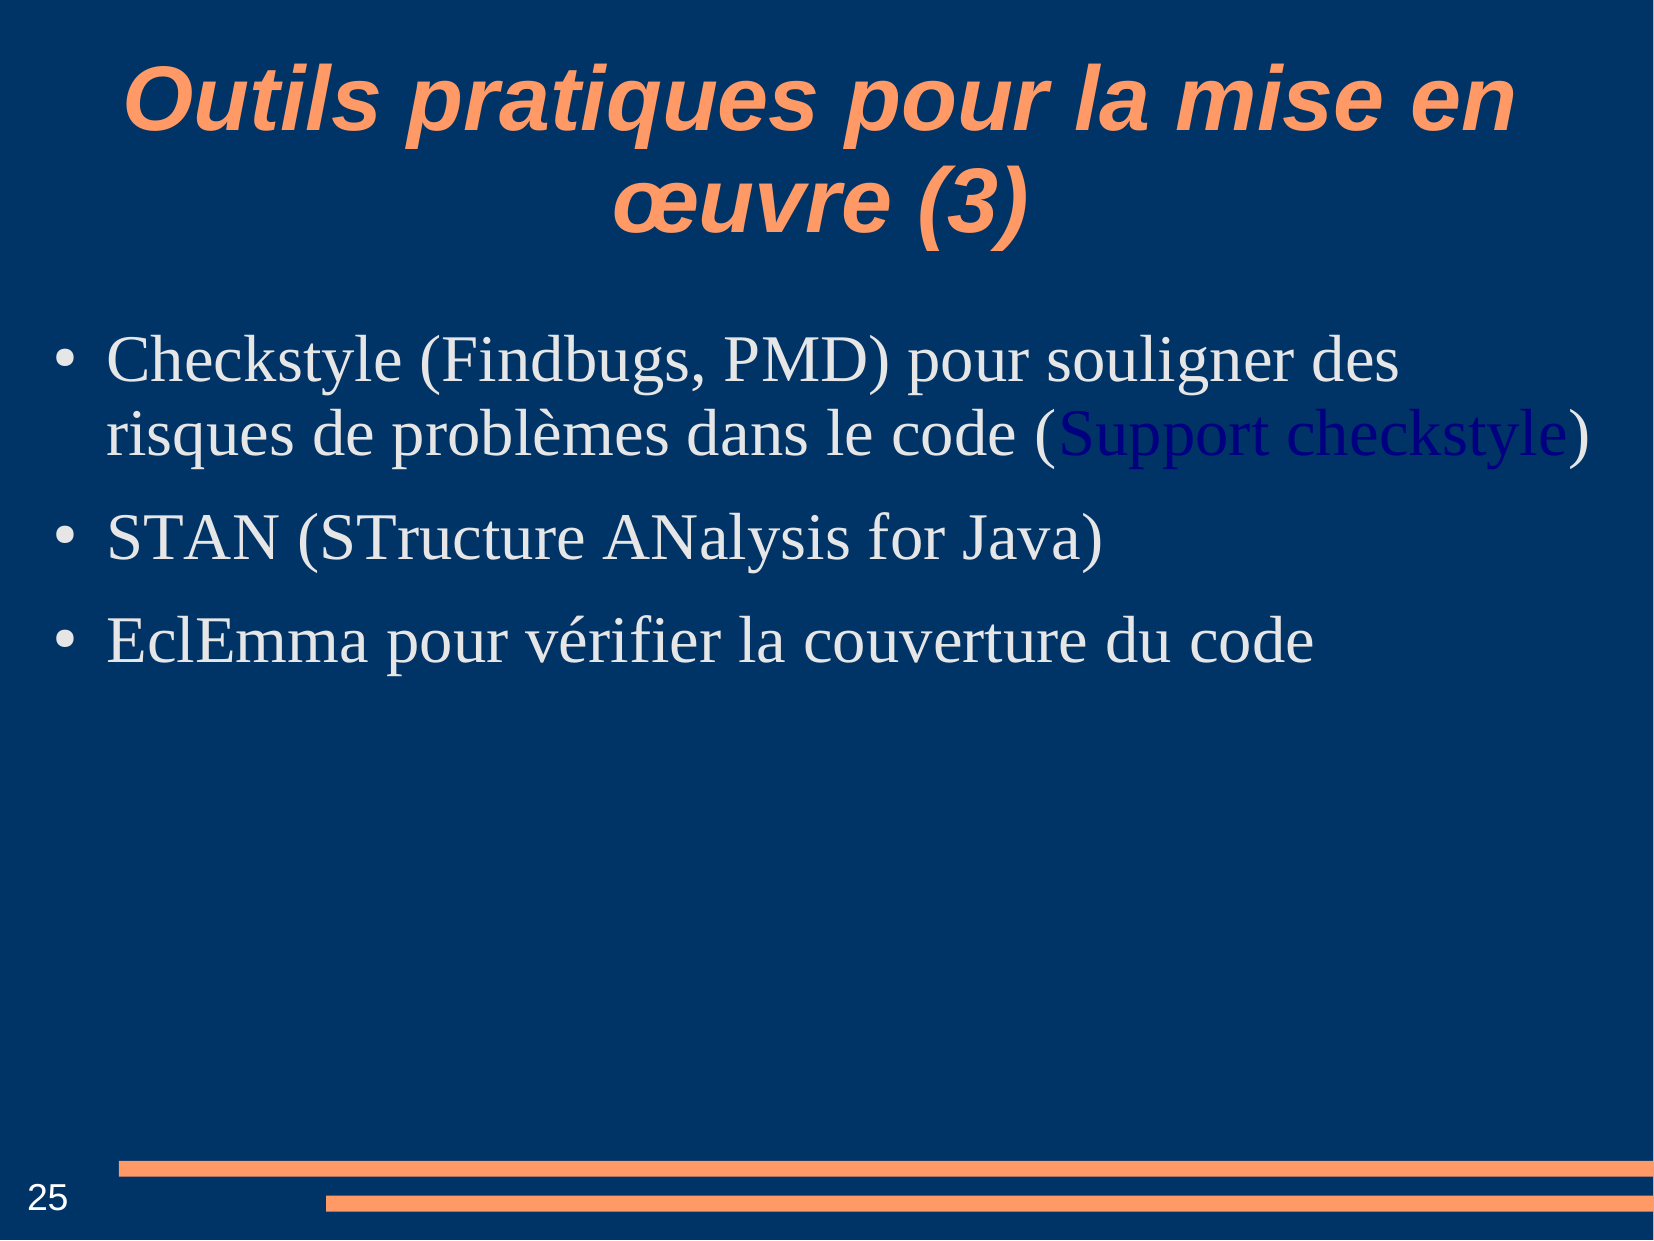

# Outils pratiques pour la mise en œuvre (3)
Checkstyle (Findbugs, PMD) pour souligner des risques de problèmes dans le code (Support checkstyle)
STAN (STructure ANalysis for Java)
EclEmma pour vérifier la couverture du code